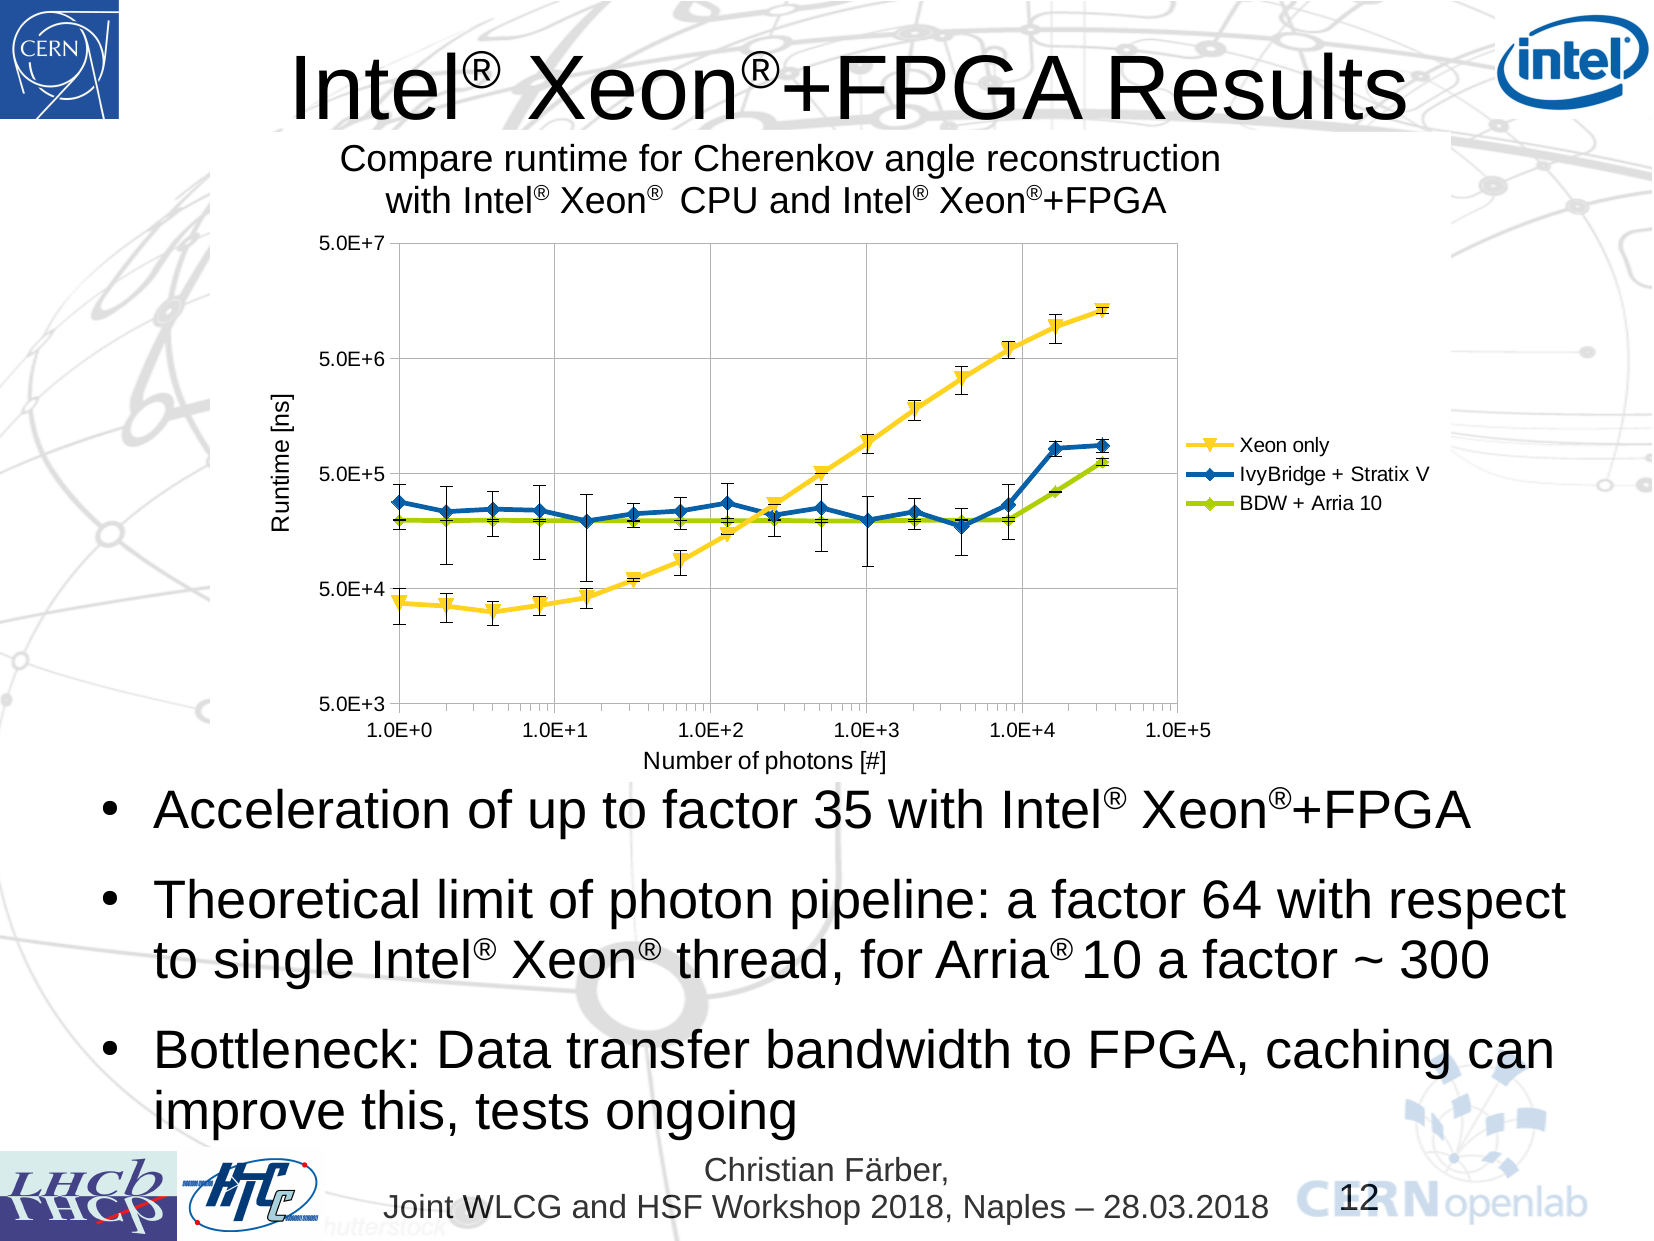

# Intel® Xeon®+FPGA Results
Compare runtime for Cherenkov angle reconstruction with Intel® Xeon® CPU and Intel® Xeon®+FPGA
### Chart: Compare runtime for Cherenkov angle reconstruction
with Xeon only and Xeon with FPGA
| Category | Xeon only | IvyBridge + Stratix V | BDW + Arria 10 |
|---|---|---|---|
Acceleration of up to factor 35 with Intel® Xeon®+FPGA
Theoretical limit of photon pipeline: a factor 64 with respect to single Intel® Xeon® thread, for Arria® 10 a factor ~ 300
Bottleneck: Data transfer bandwidth to FPGA, caching can improve this, tests ongoing